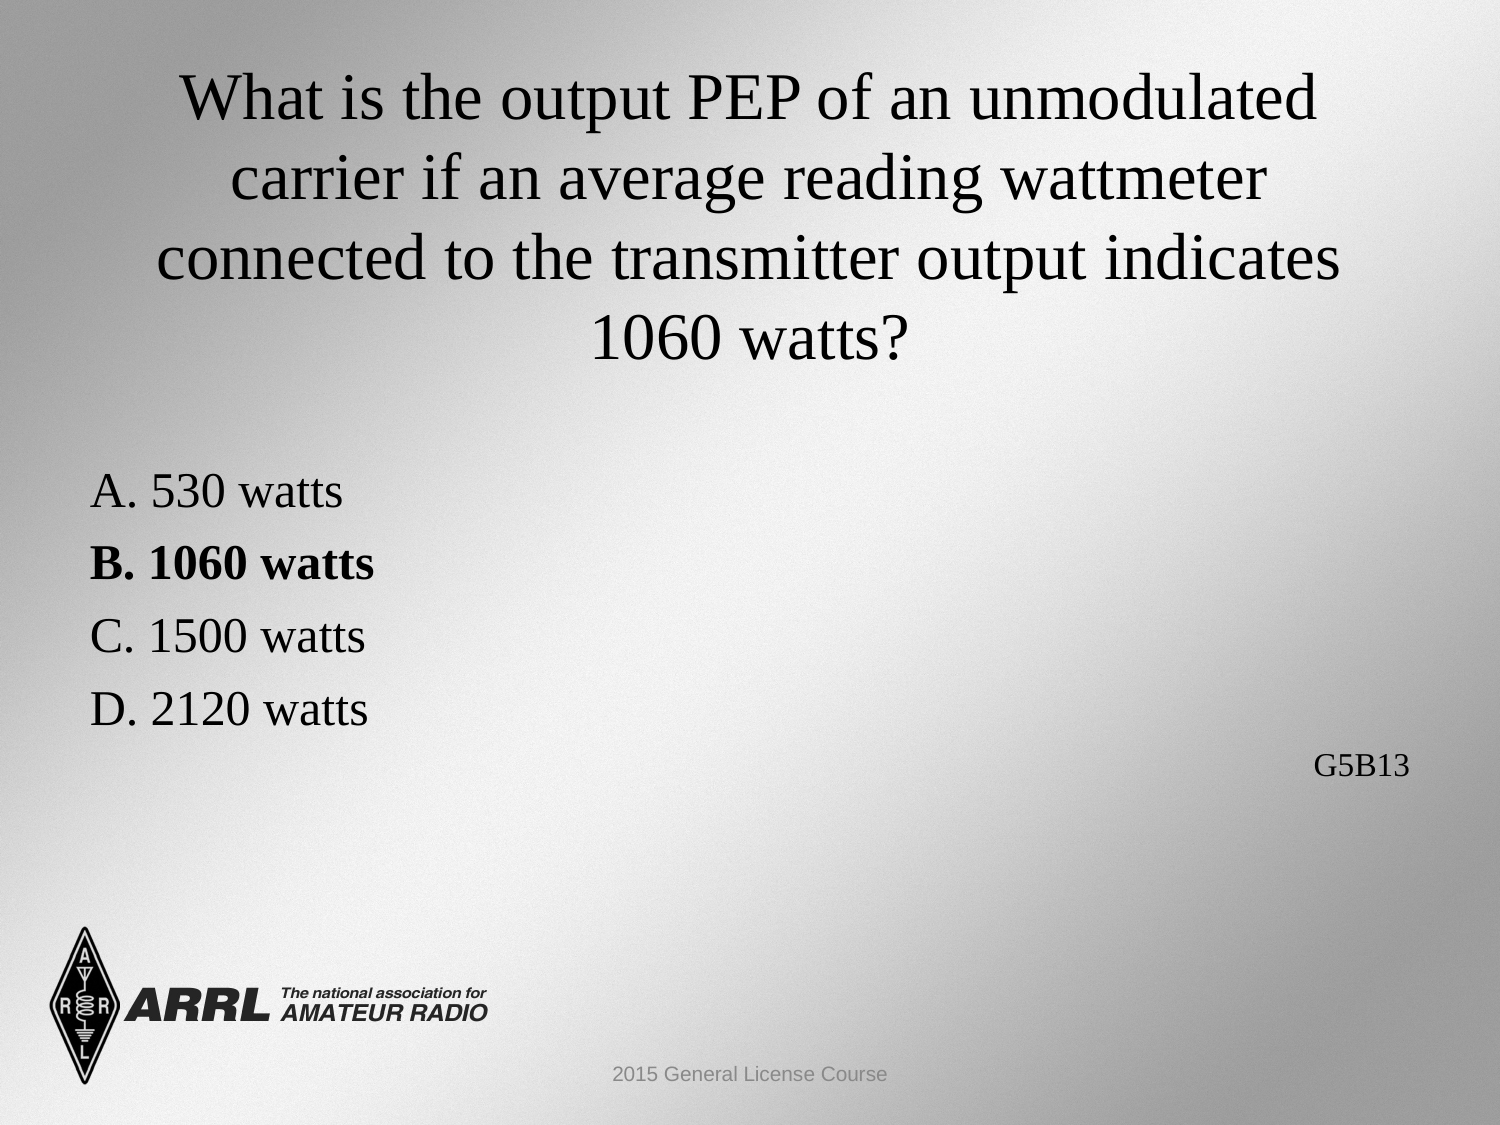

# What is the output PEP of an unmodulated carrier if an average reading wattmeter connected to the transmitter output indicates 1060 watts?
A. 530 watts
B. 1060 watts
C. 1500 watts
D. 2120 watts
 G5B13
2015 General License Course